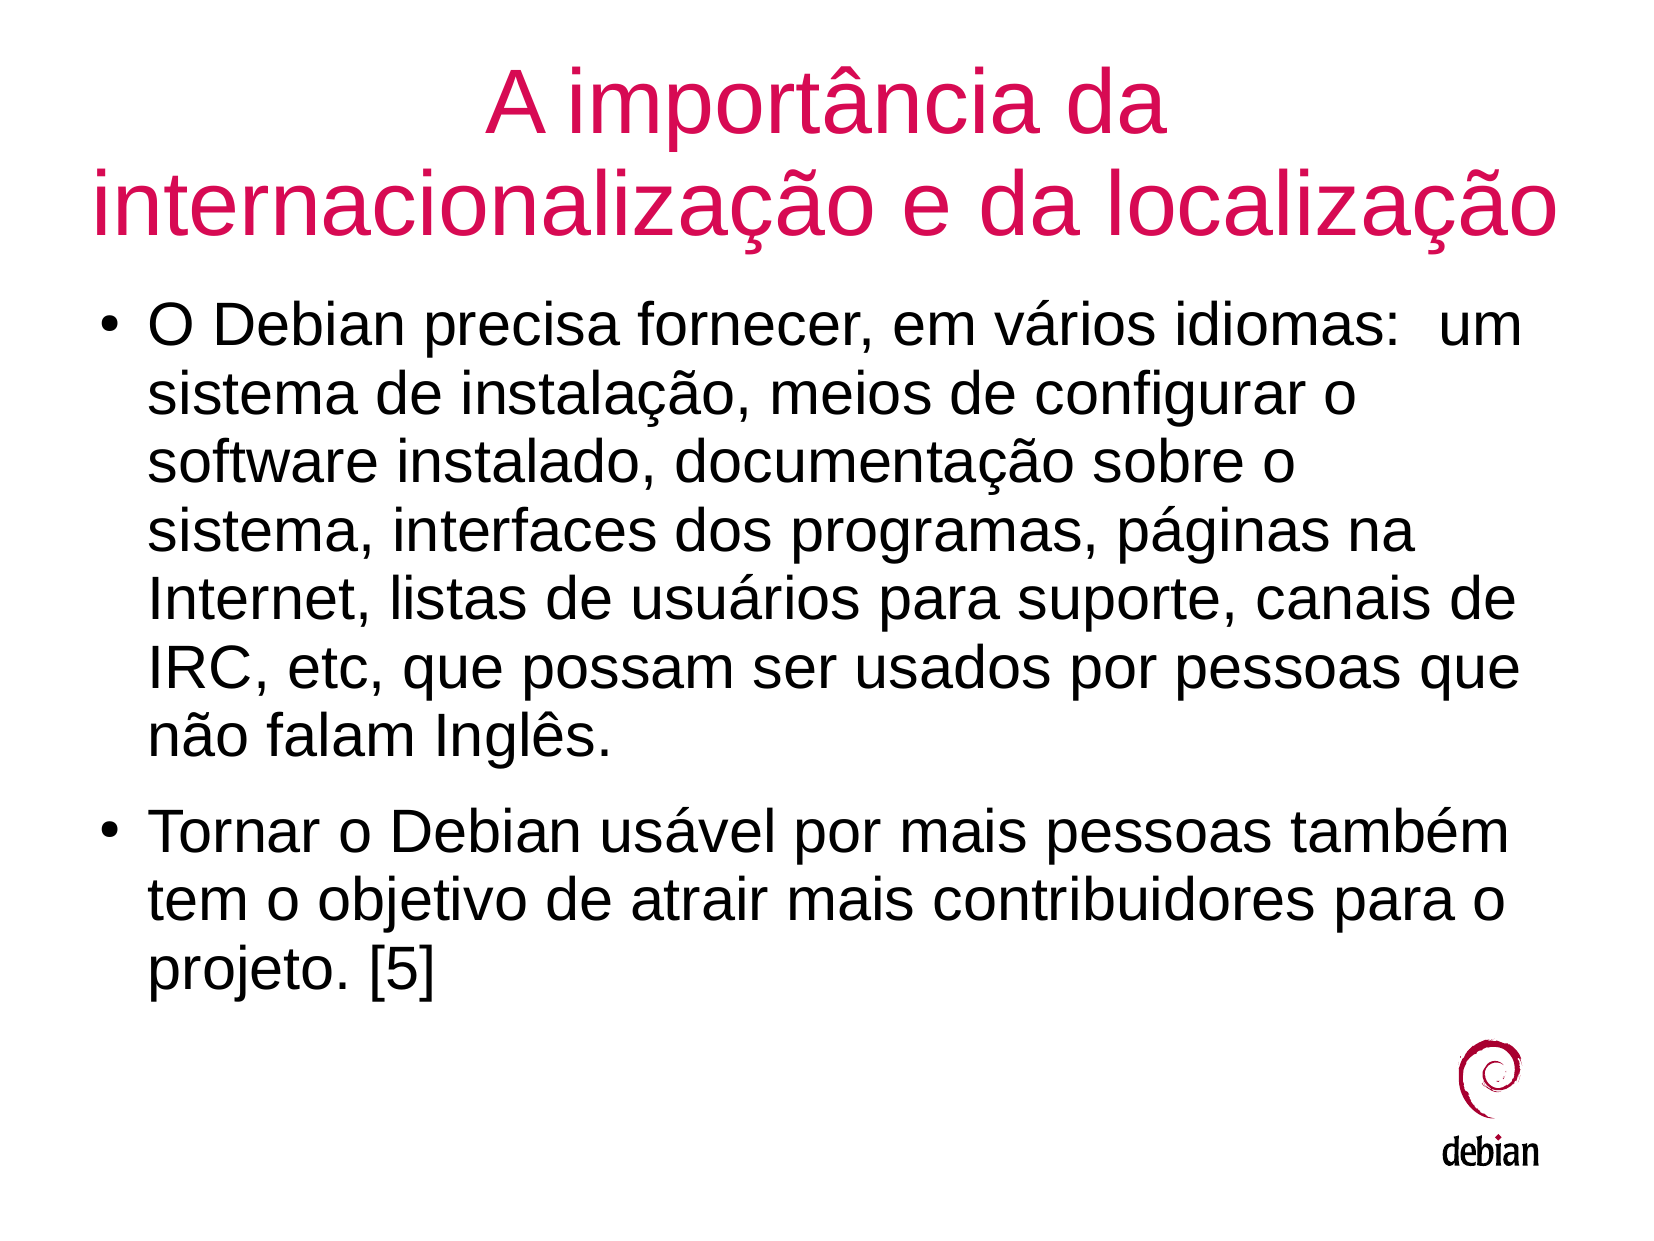

# A importância da internacionalização e da localização
O Debian precisa fornecer, em vários idiomas:	um sistema de instalação, meios de configurar o software instalado, documentação sobre o sistema, interfaces dos programas, páginas na Internet, listas de usuários para suporte, canais de IRC, etc, que possam ser usados por pessoas que não falam Inglês.
Tornar o Debian usável por mais pessoas também tem o objetivo de atrair mais contribuidores para o projeto. [5]